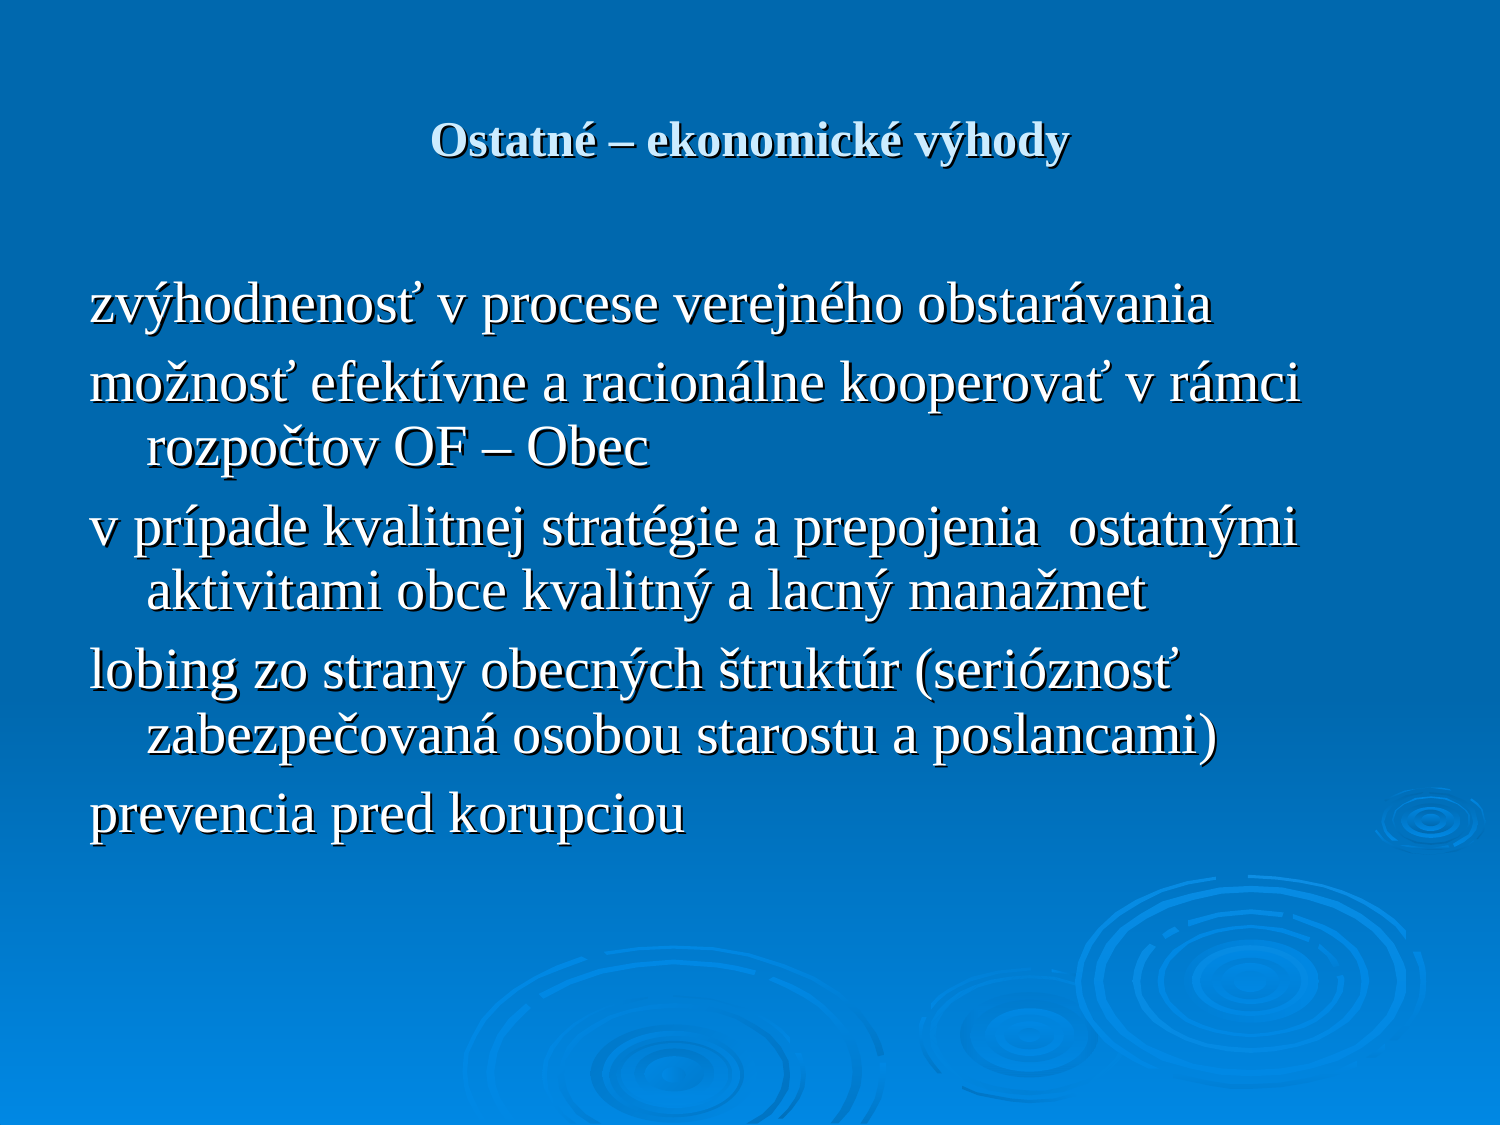

# Ostatné – ekonomické výhody
zvýhodnenosť v procese verejného obstarávania
možnosť efektívne a racionálne kooperovať v rámci rozpočtov OF – Obec
v prípade kvalitnej stratégie a prepojenia ostatnými aktivitami obce kvalitný a lacný manažmet
lobing zo strany obecných štruktúr (serióznosť zabezpečovaná osobou starostu a poslancami)
prevencia pred korupciou